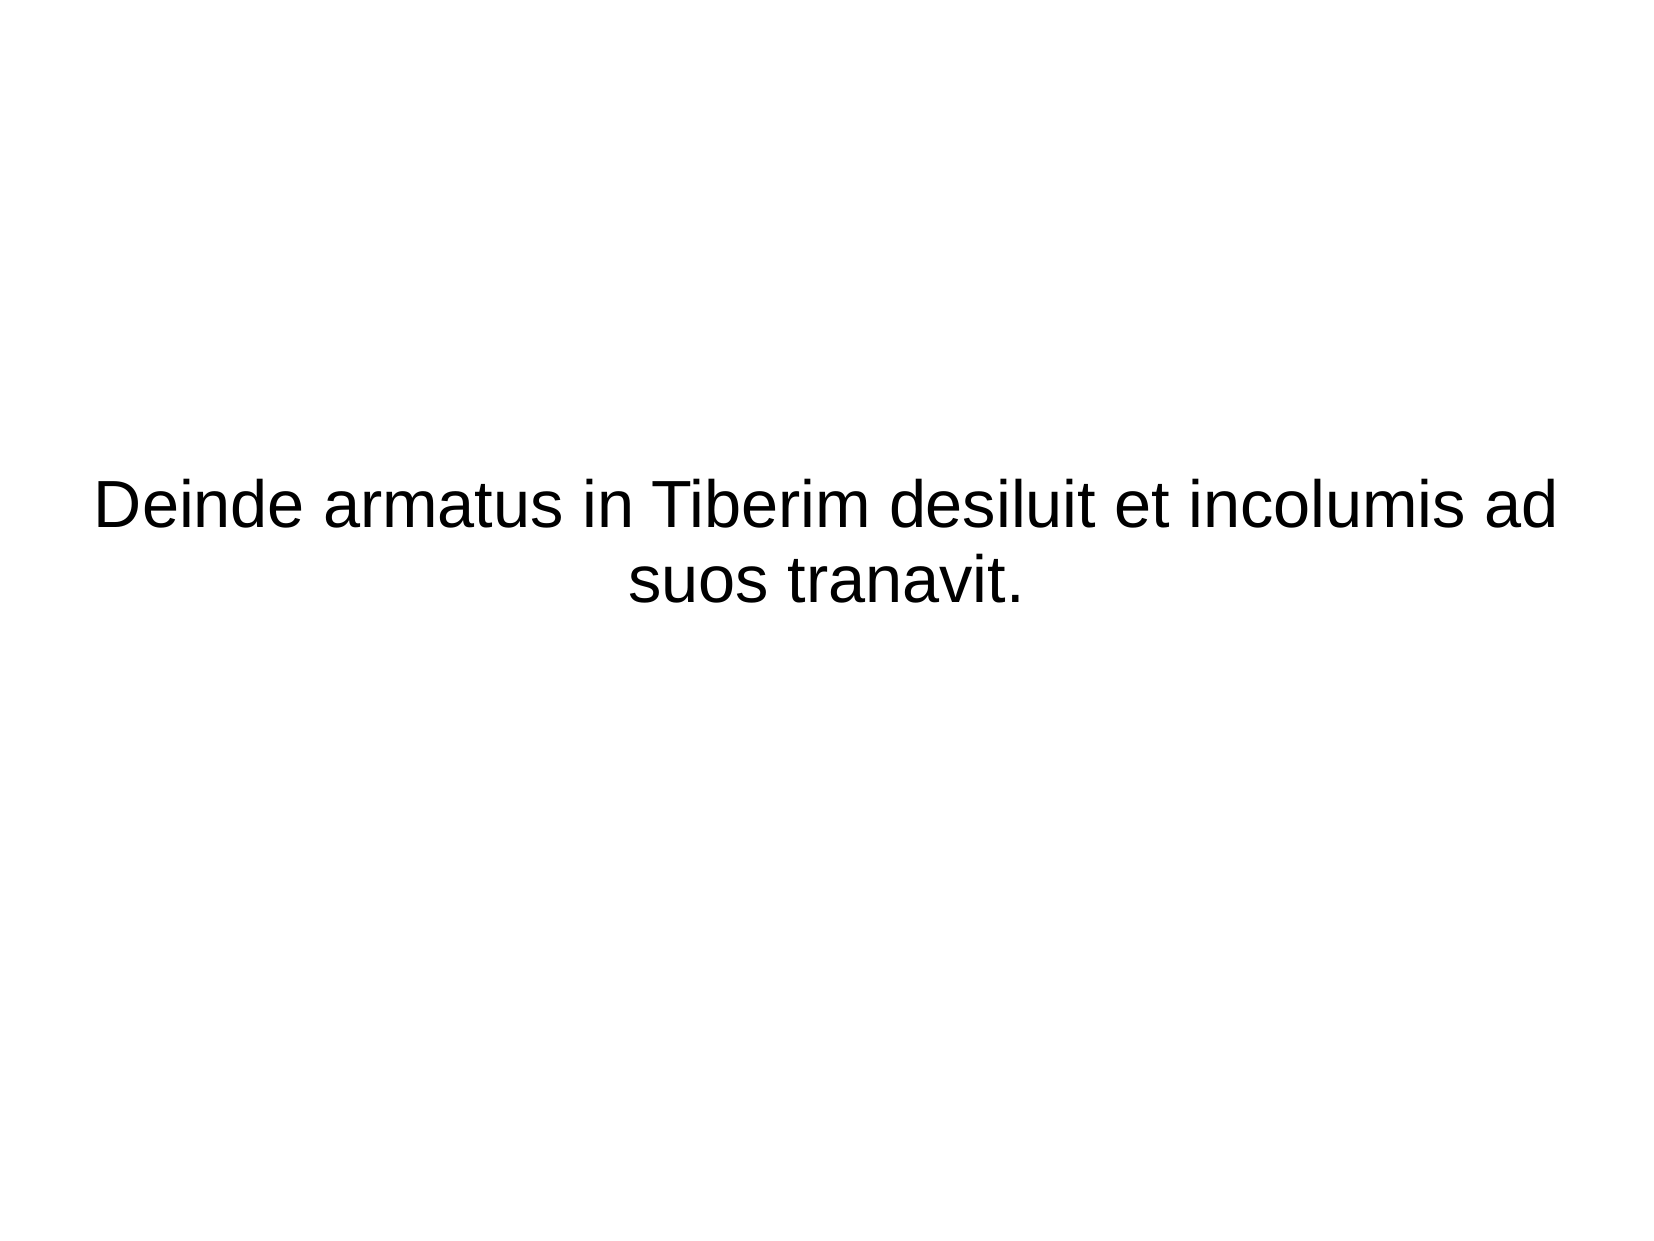

# Deinde armatus in Tiberim desiluit et incolumis ad suos tranavit.